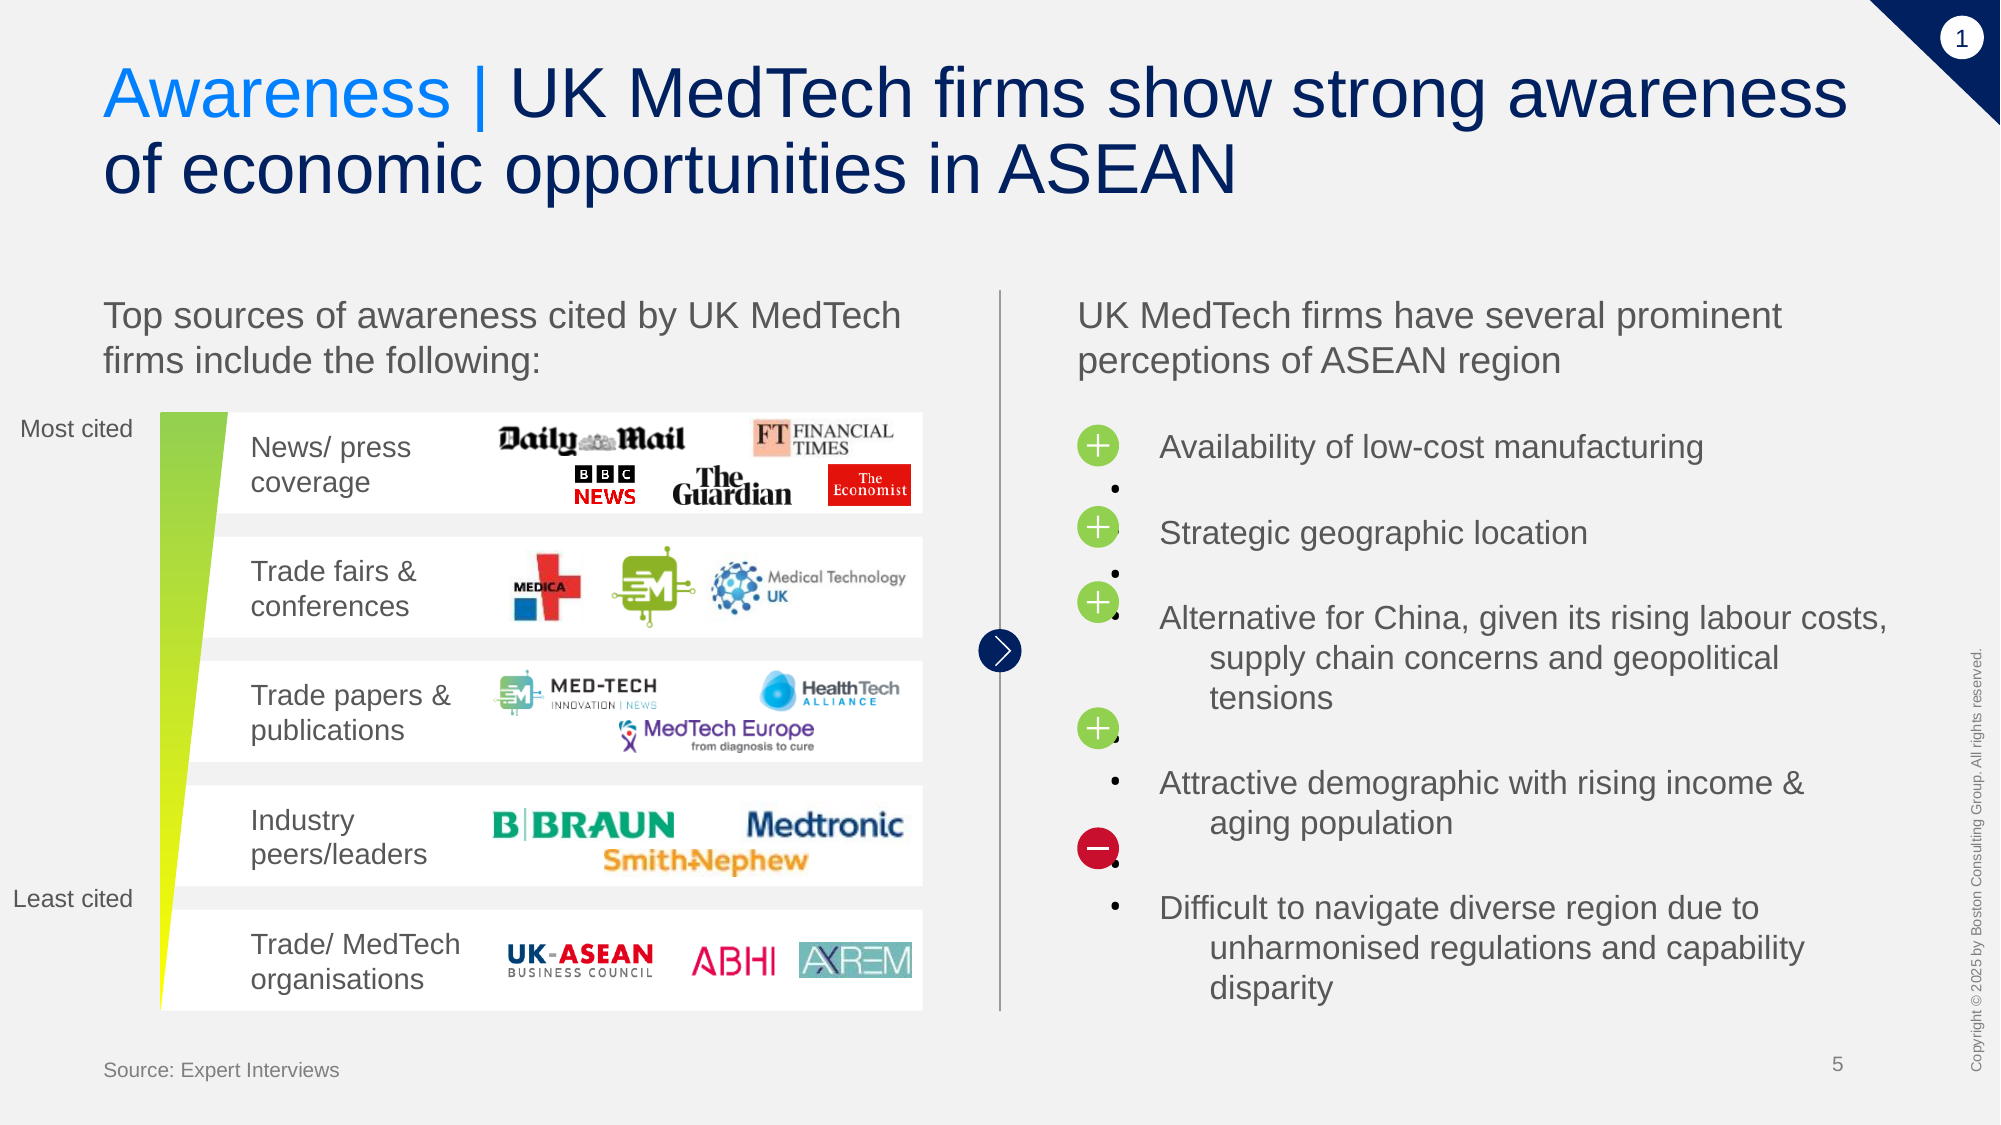

1
# Awareness | UK MedTech firms show strong awareness of economic opportunities in ASEAN
Top sources of awareness cited by UK MedTech firms include the following:
UK MedTech firms have several prominent perceptions of ASEAN region
Availability of low-cost manufacturing
Strategic geographic location
Alternative for China, given its rising labour costs, supply chain concerns and geopolitical tensions
Attractive demographic with rising income &
aging population
Difficult to navigate diverse region due to unharmonised regulations and capability disparity
Most cited
News/ press coverage
Trade fairs & conferences
Trade papers & publications
Industry peers/leaders
Least cited
Trade/ MedTech
organisations
Source: Expert Interviews